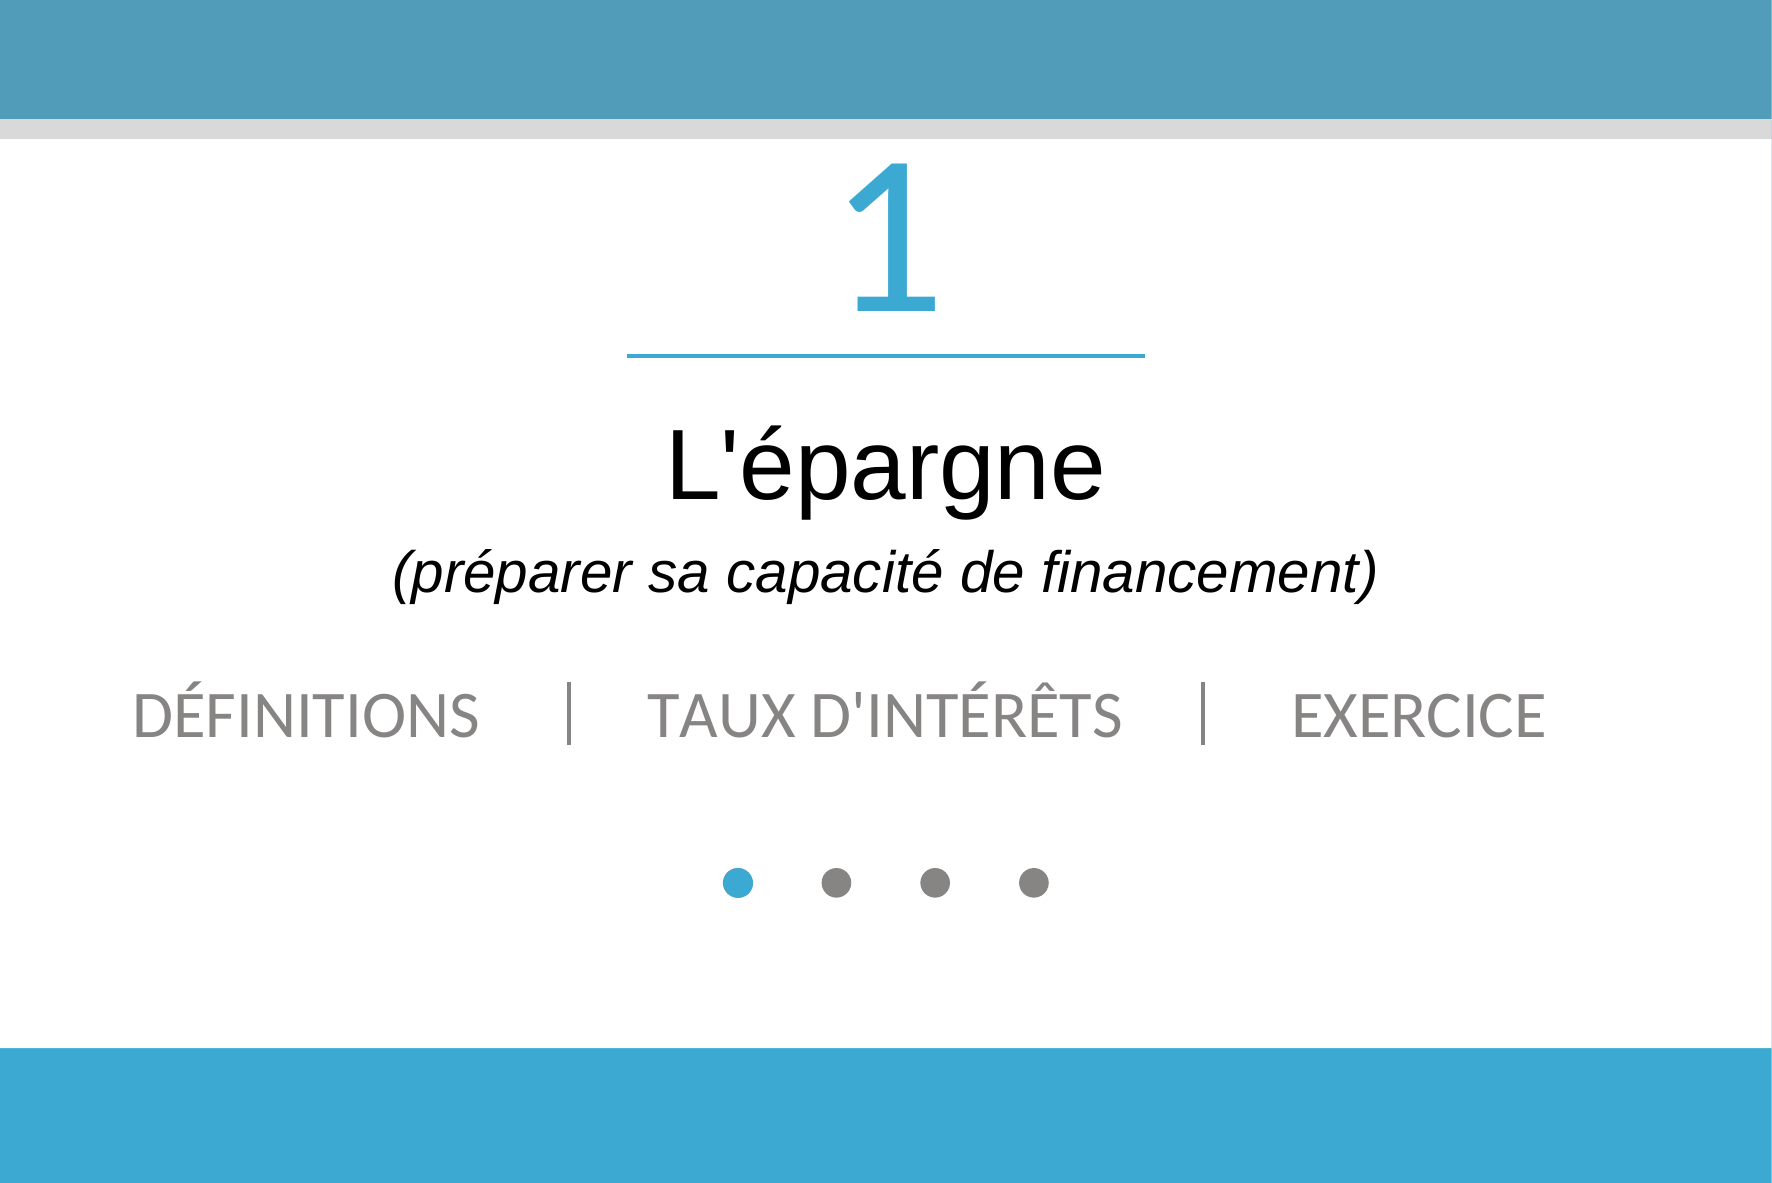

# 1
L'épargne
(préparer sa capacité de financement)
DÉFINITIONS
TAUX D'INTÉRÊTS
EXERCICE